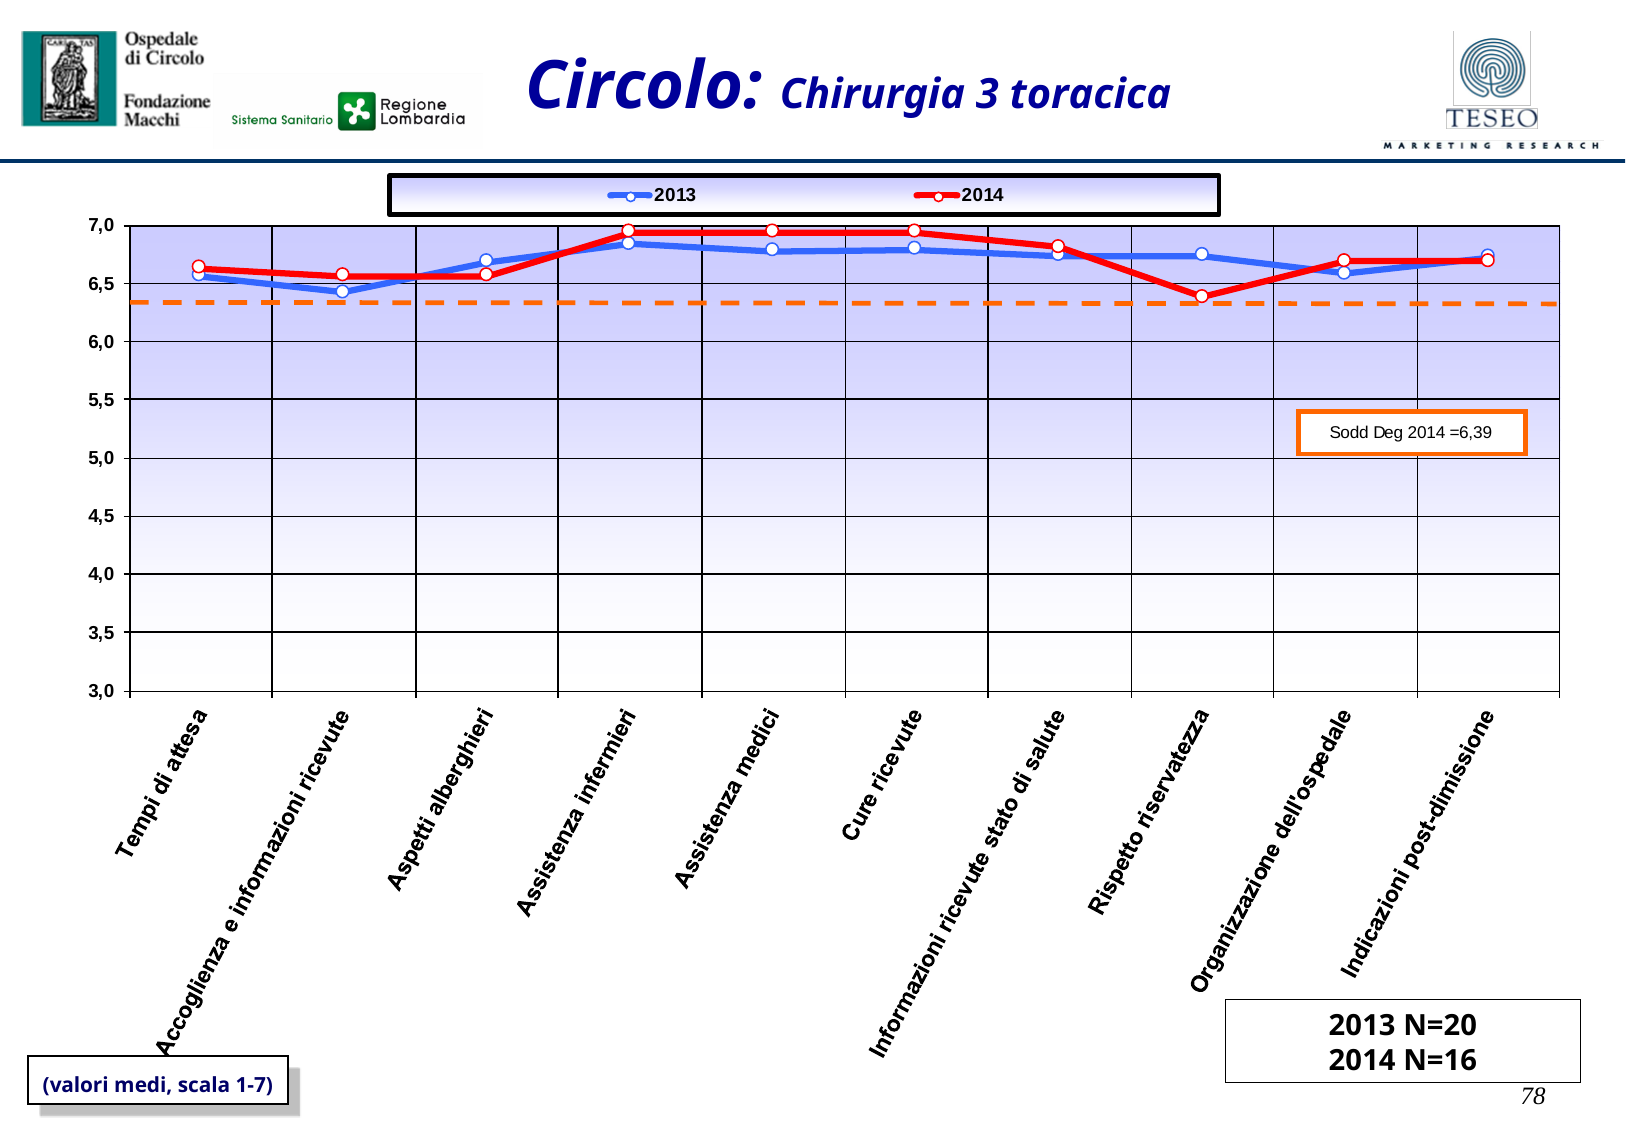

Circolo: Chirurgia 3 toracica
2013 N=20
2014 N=16
(valori medi, scala 1-7)